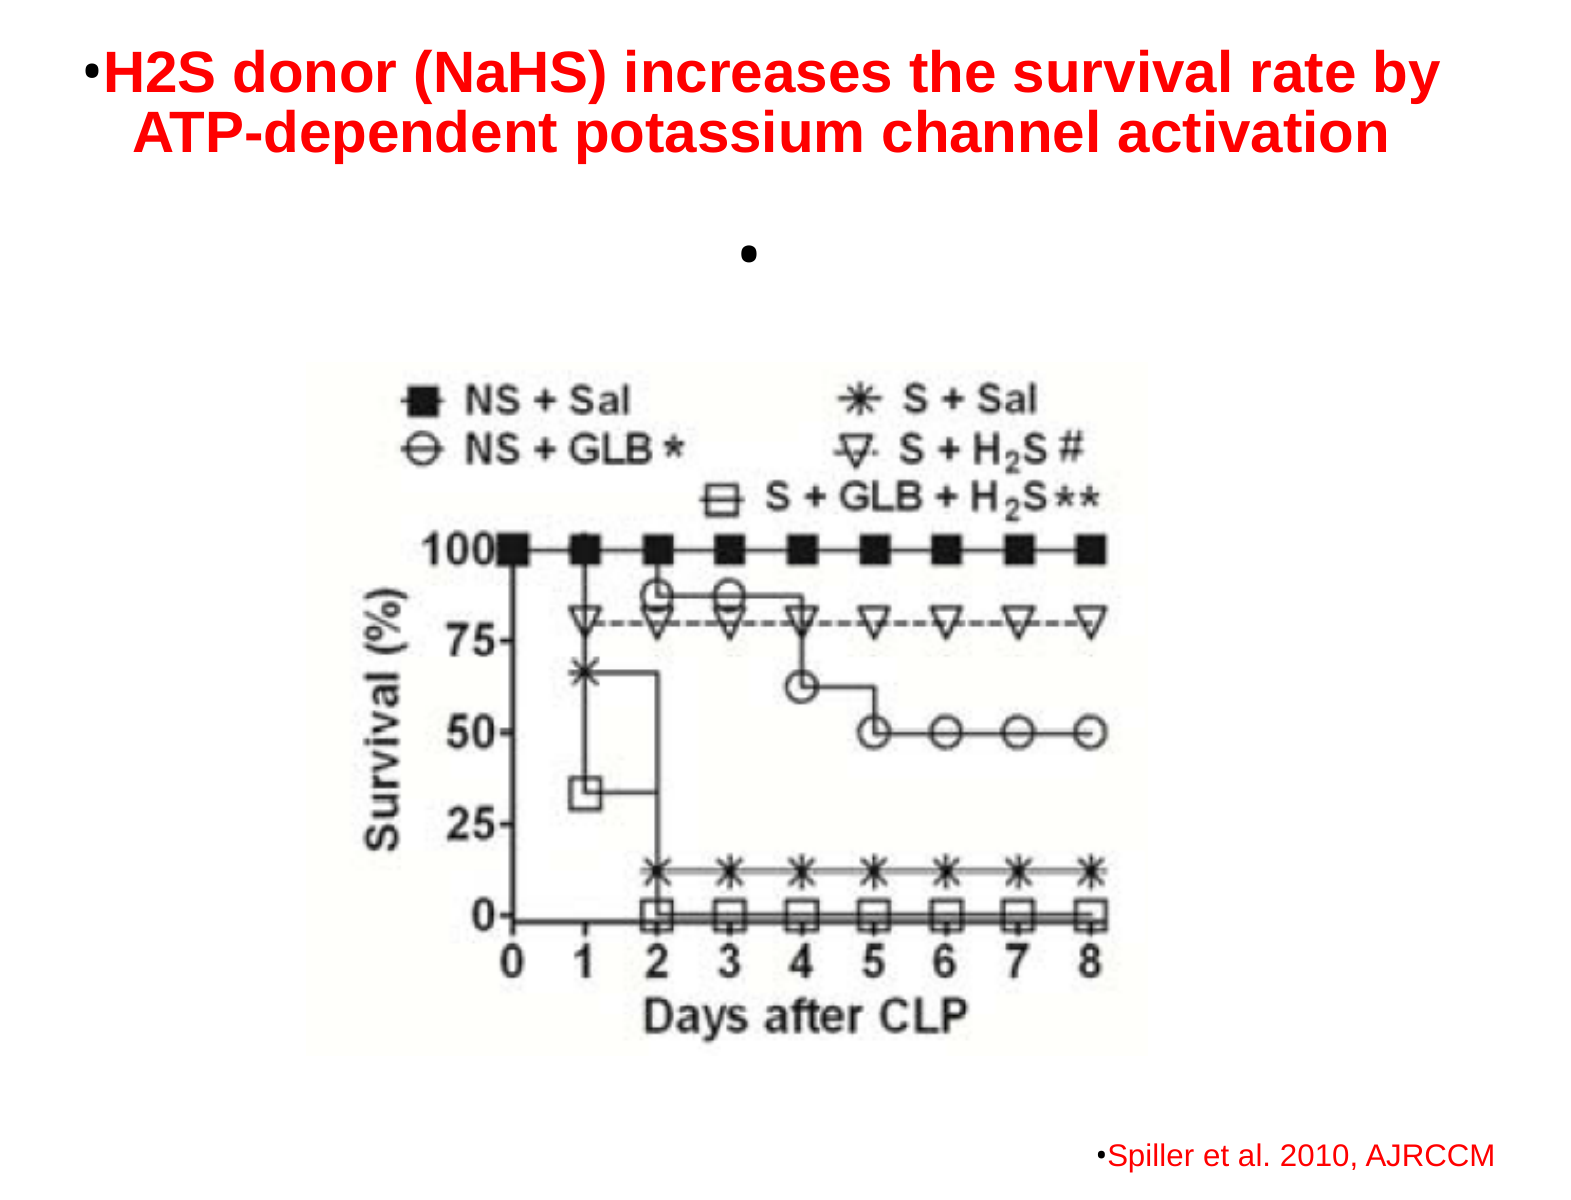

H2S donor (NaHS) increases the survival rate by ATP-dependent potassium channel activation
Spiller et al. 2010, AJRCCM